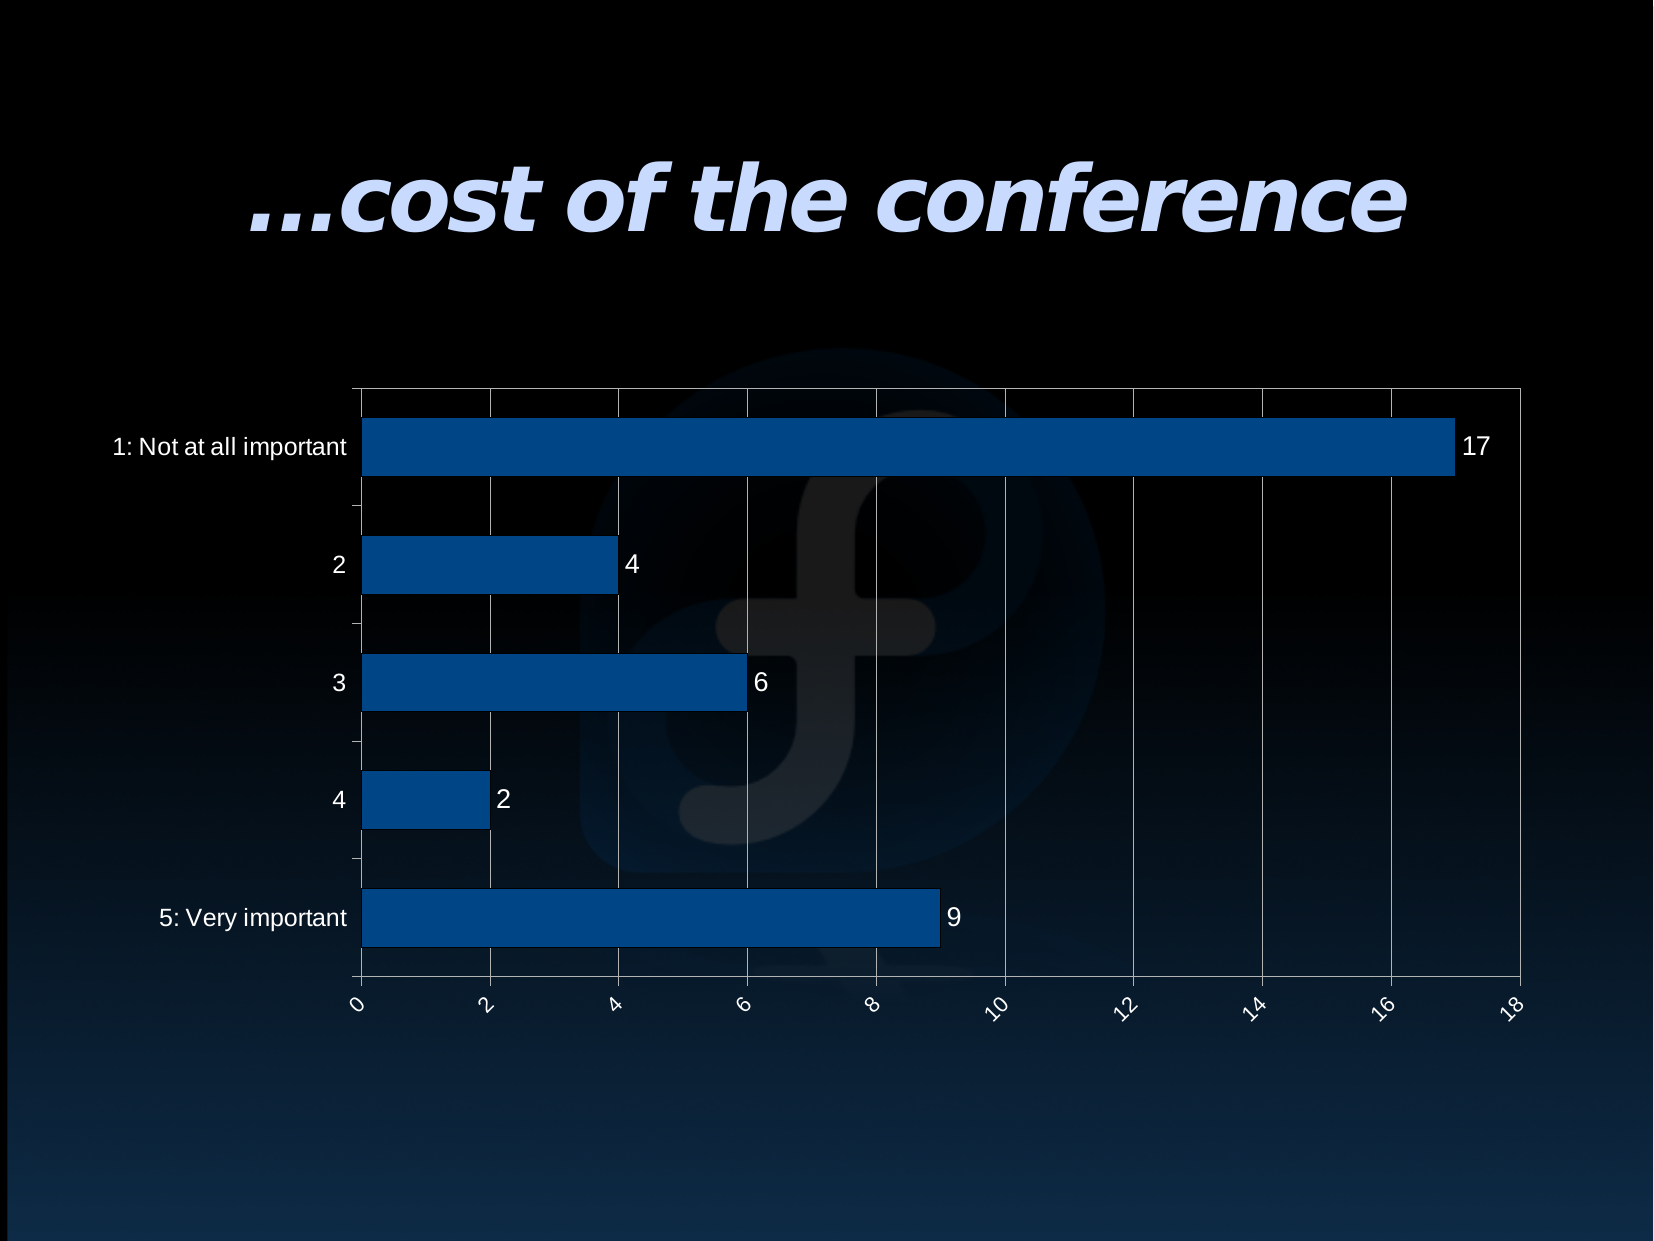

# ...cost of the conference
### Chart
| Category | 119 Total Respondents |
|---|---|
| 1: Not at all important | 17.0 |
| 2 | 4.0 |
| 3 | 6.0 |
| 4 | 2.0 |
| 5: Very important | 9.0 |